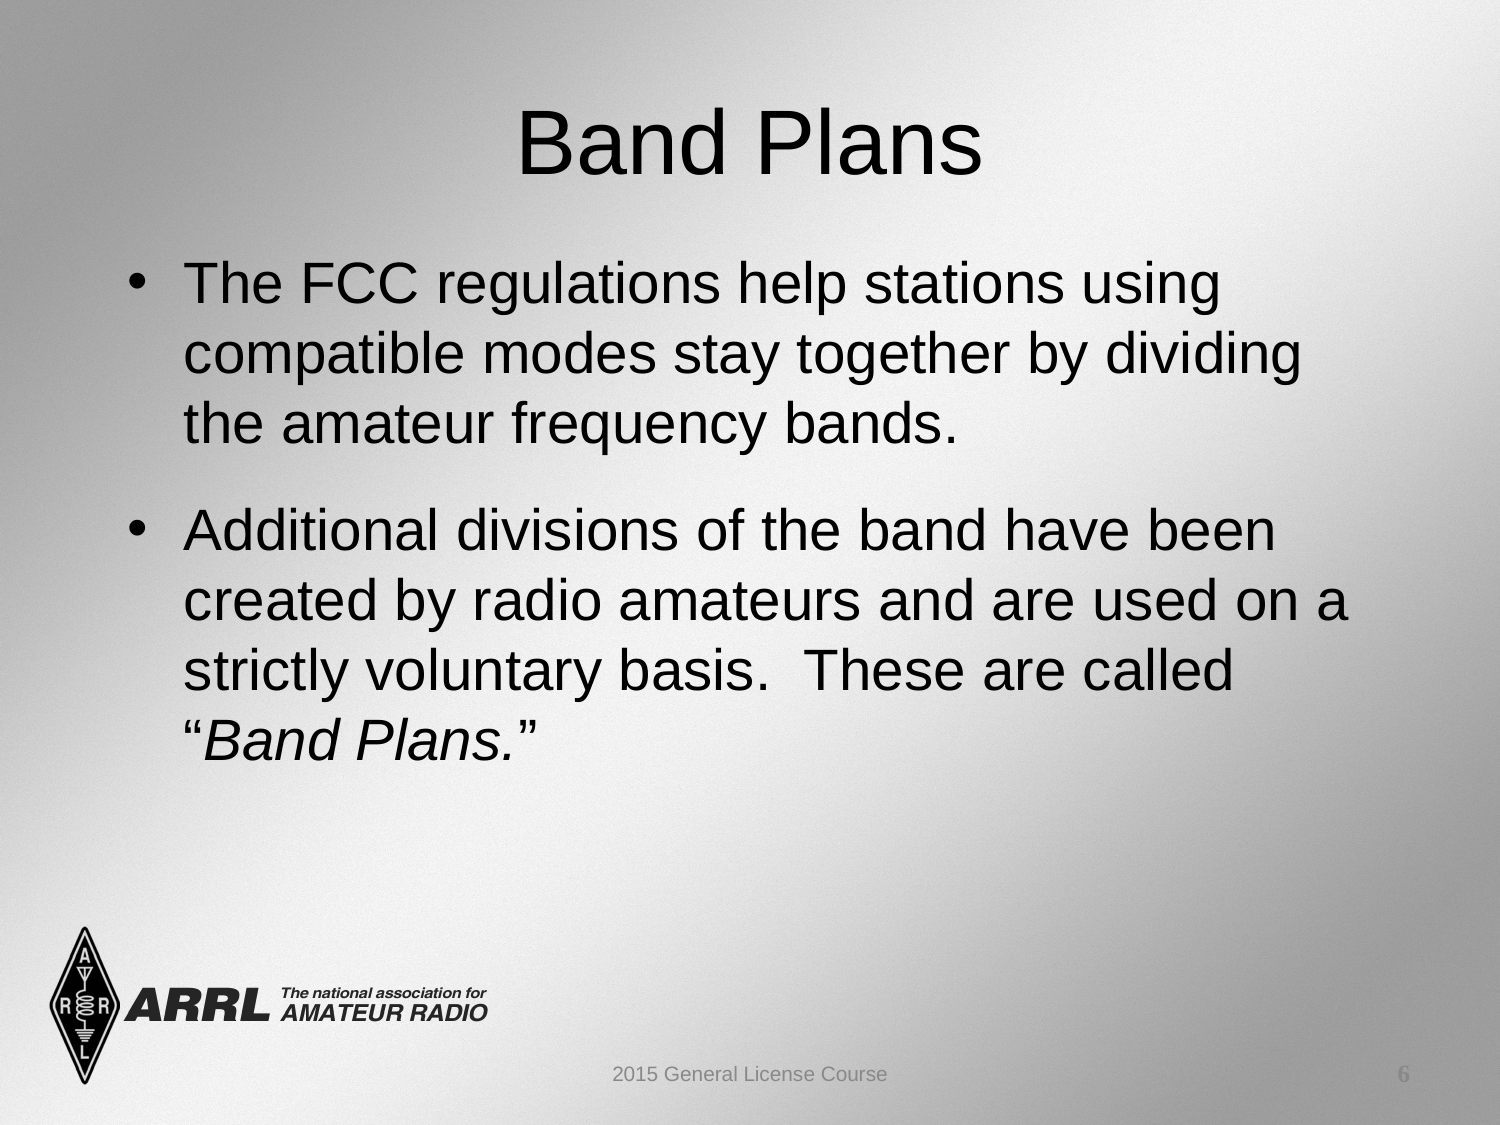

Band Plans
The FCC regulations help stations using compatible modes stay together by dividing the amateur frequency bands.
Additional divisions of the band have been created by radio amateurs and are used on a strictly voluntary basis. These are called “Band Plans.”
2015 General License Course